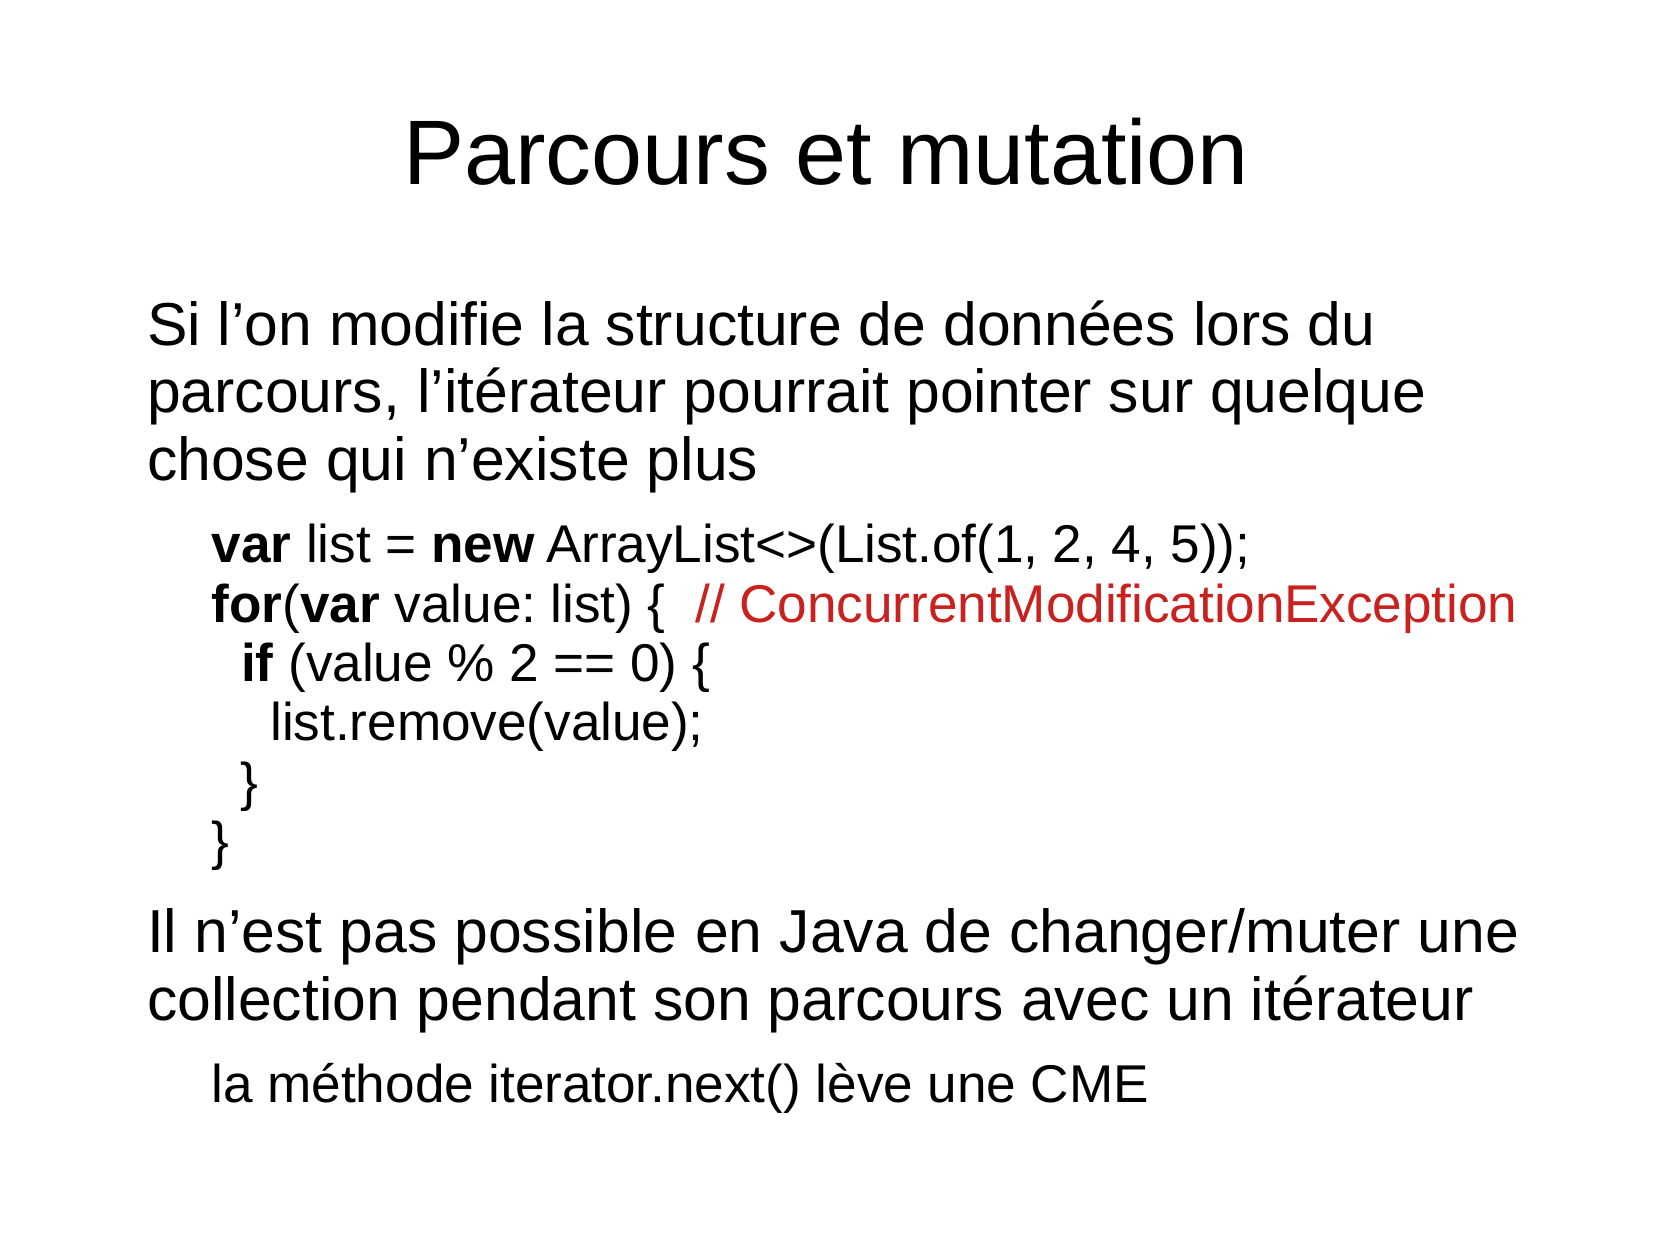

# Parcours et mutation
Si l’on modifie la structure de données lors du parcours, l’itérateur pourrait pointer sur quelque chose qui n’existe plus
var list = new ArrayList<>(List.of(1, 2, 4, 5));
for(var value: list) { // ConcurrentModificationException
 if (value % 2 == 0) {
 list.remove(value);
 }
}
Il n’est pas possible en Java de changer/muter une collection pendant son parcours avec un itérateur
la méthode iterator.next() lève une CME